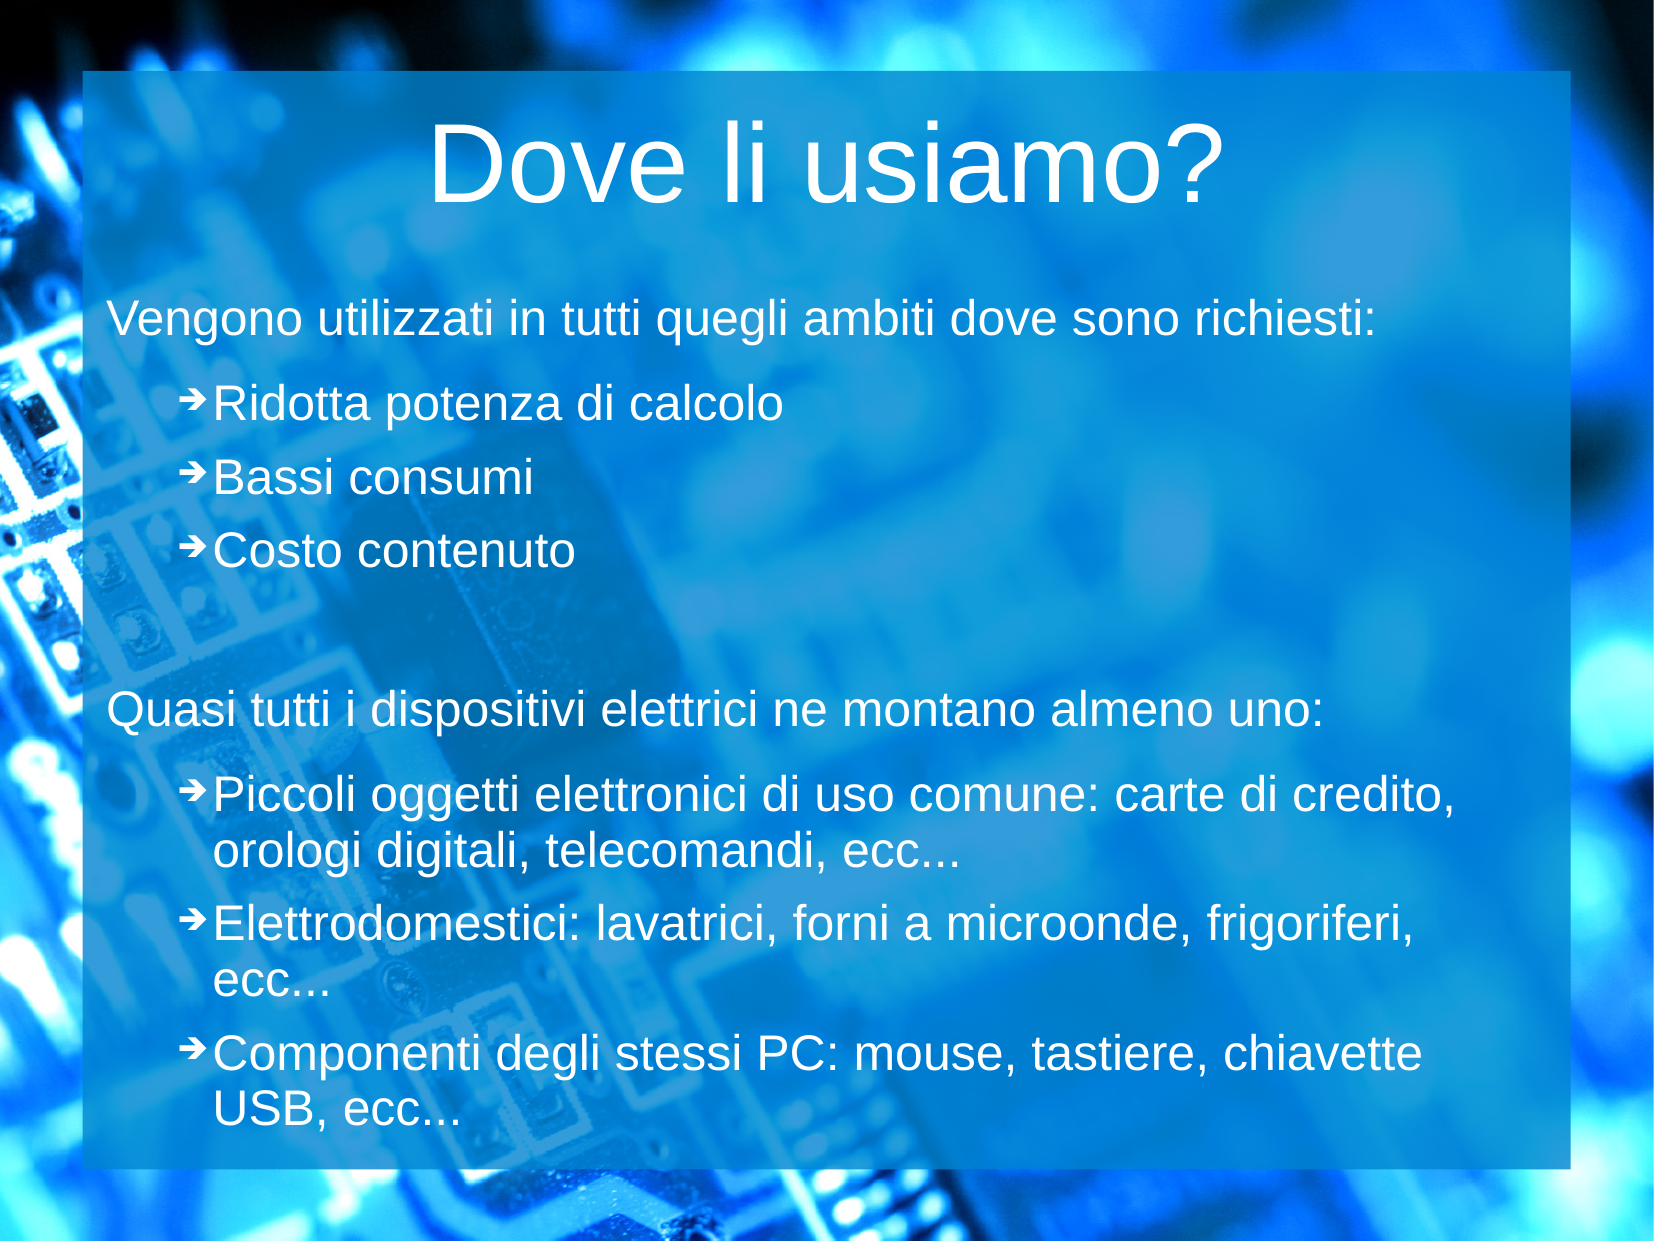

# Dove li usiamo?
Vengono utilizzati in tutti quegli ambiti dove sono richiesti:
Ridotta potenza di calcolo
Bassi consumi
Costo contenuto
Quasi tutti i dispositivi elettrici ne montano almeno uno:
Piccoli oggetti elettronici di uso comune: carte di credito, orologi digitali, telecomandi, ecc...
Elettrodomestici: lavatrici, forni a microonde, frigoriferi, ecc...
Componenti degli stessi PC: mouse, tastiere, chiavette USB, ecc...